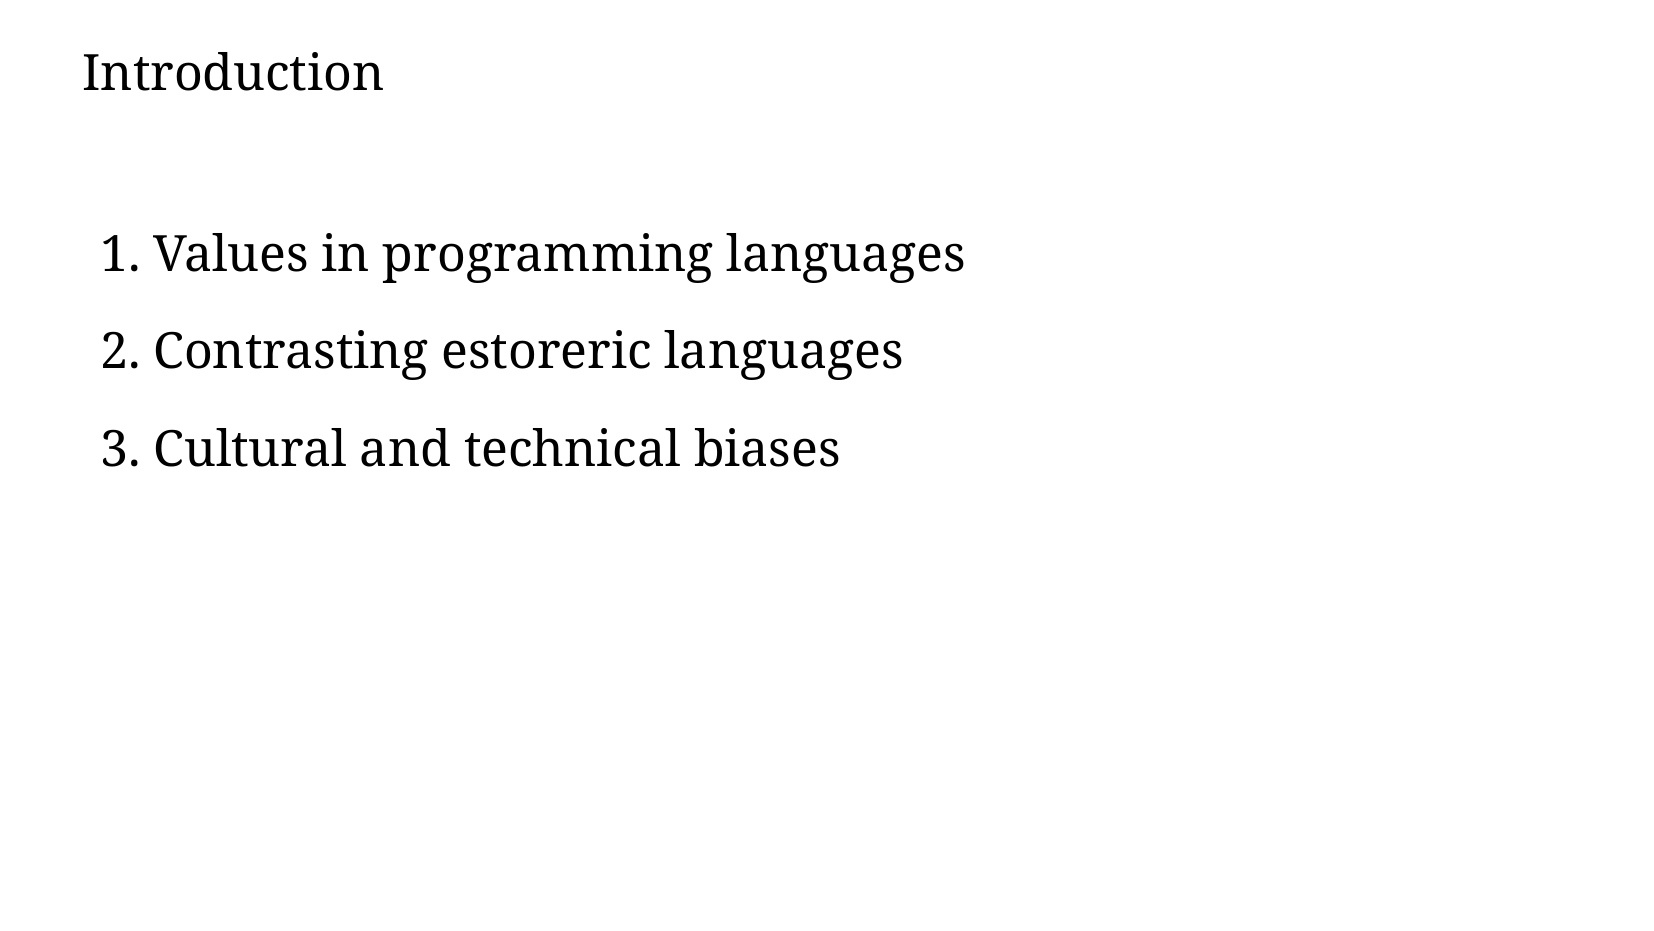

# Introduction
Values in programming languages
Contrasting estoreric languages
Cultural and technical biases